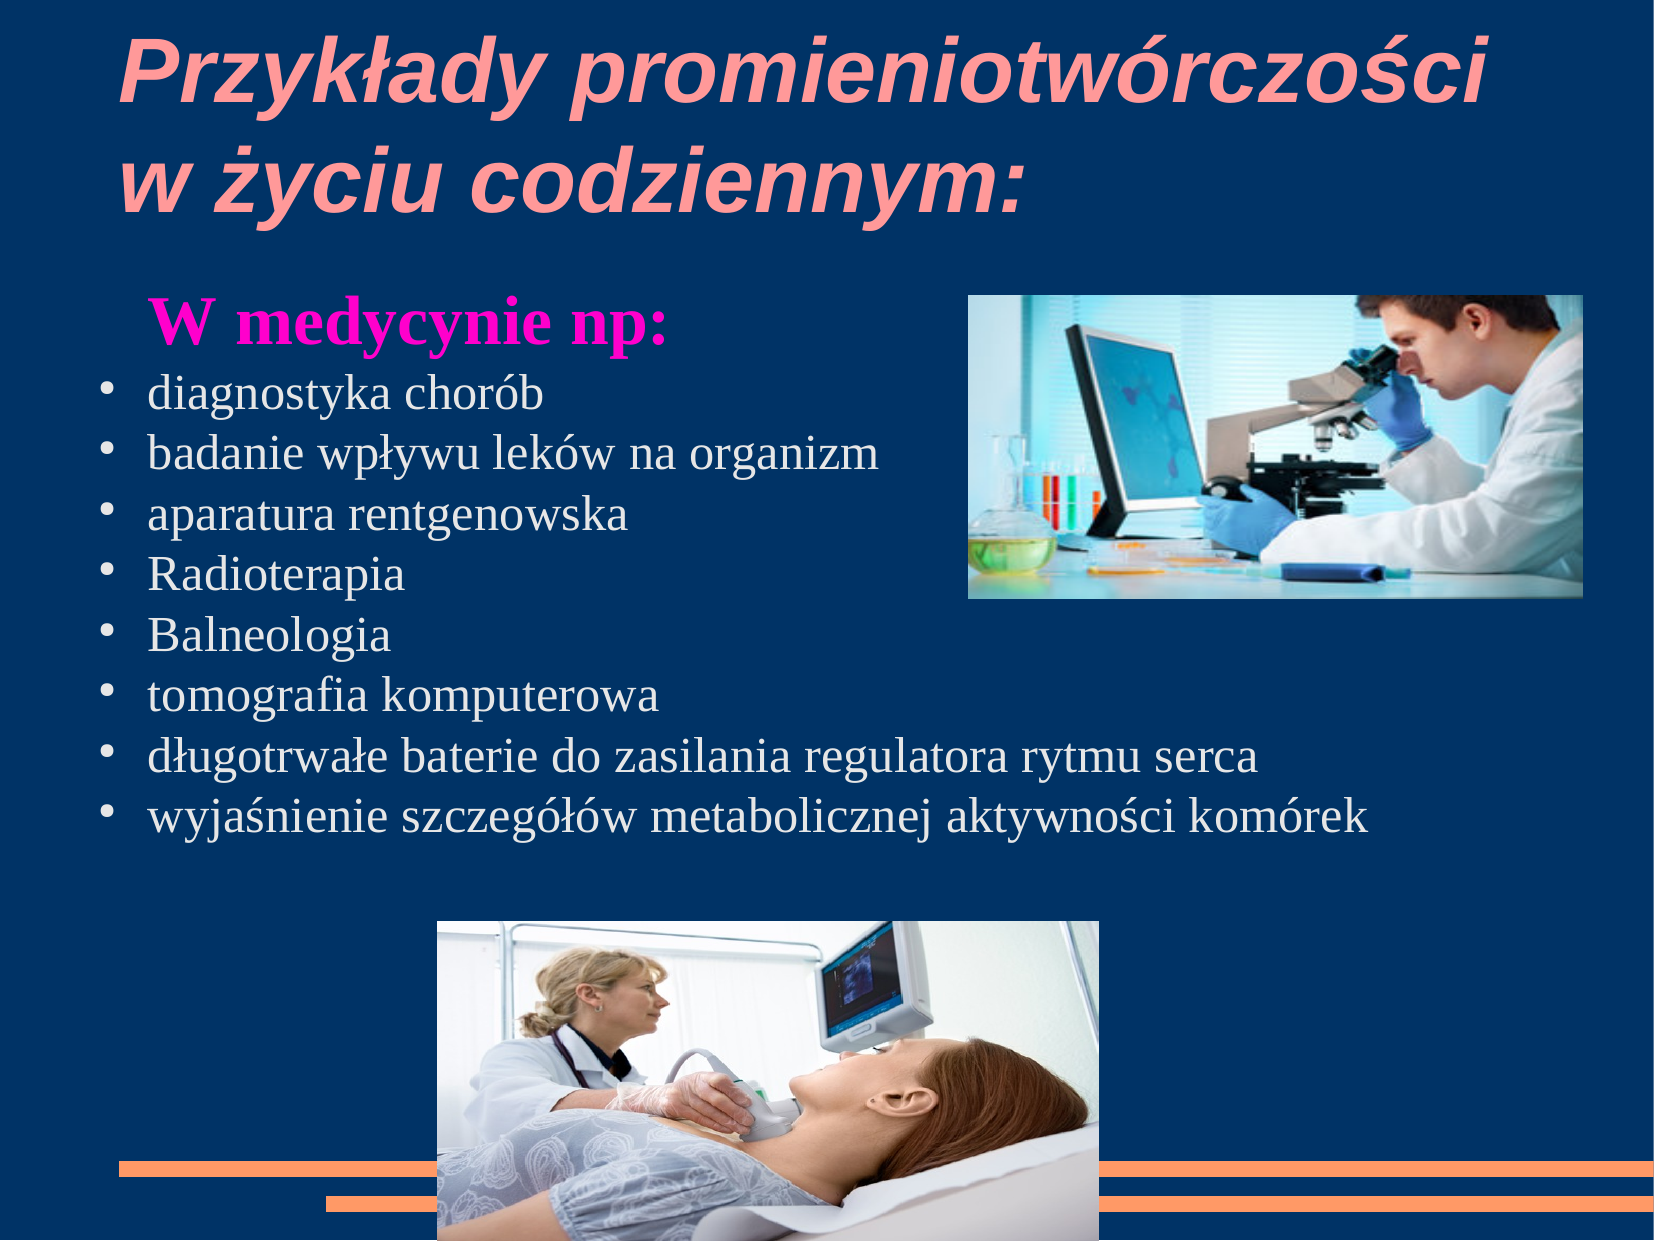

# Przykłady promieniotwórczości w życiu codziennym:
W medycynie np:
diagnostyka chorób
badanie wpływu leków na organizm
aparatura rentgenowska
Radioterapia
Balneologia
tomografia komputerowa
długotrwałe baterie do zasilania regulatora rytmu serca
wyjaśnienie szczegółów metabolicznej aktywności komórek